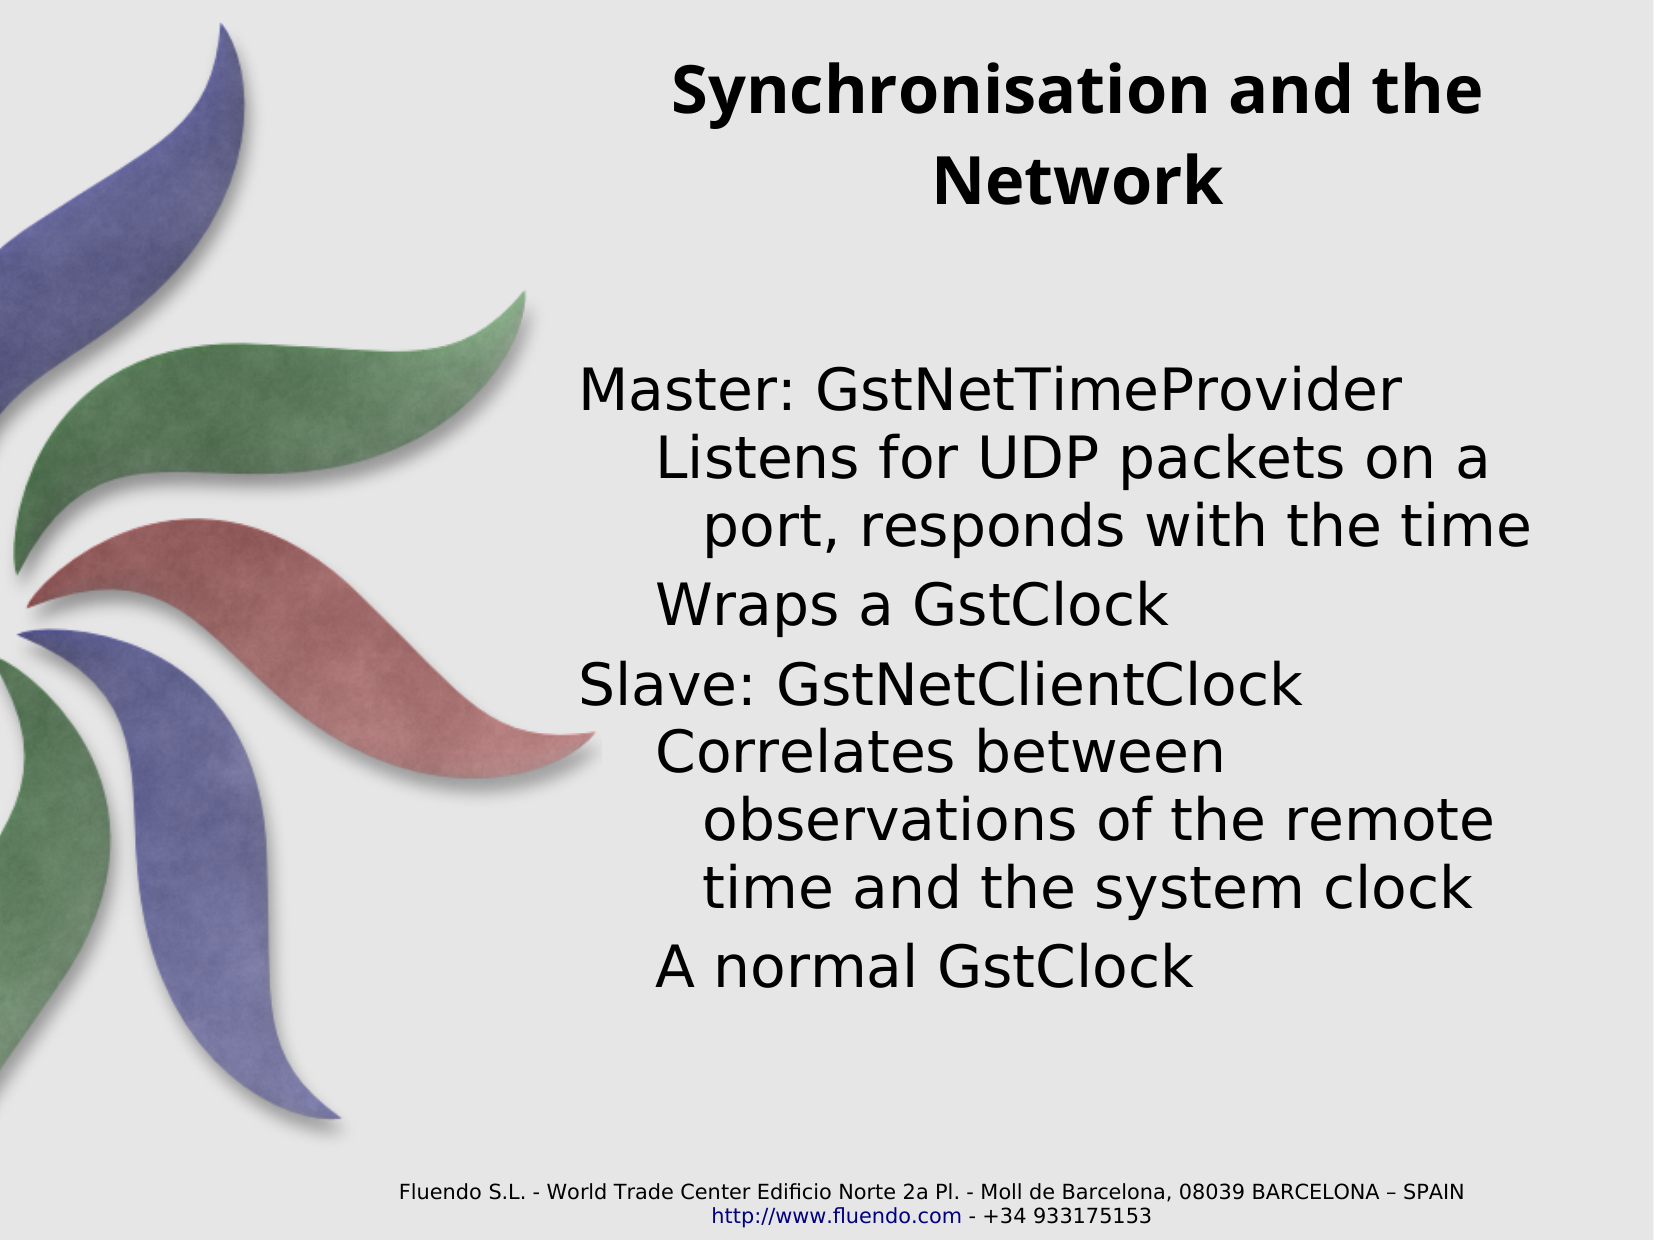

# Synchronisation and the Network
Master: GstNetTimeProvider
Listens for UDP packets on a port, responds with the time
Wraps a GstClock
Slave: GstNetClientClock
Correlates between observations of the remote time and the system clock
A normal GstClock